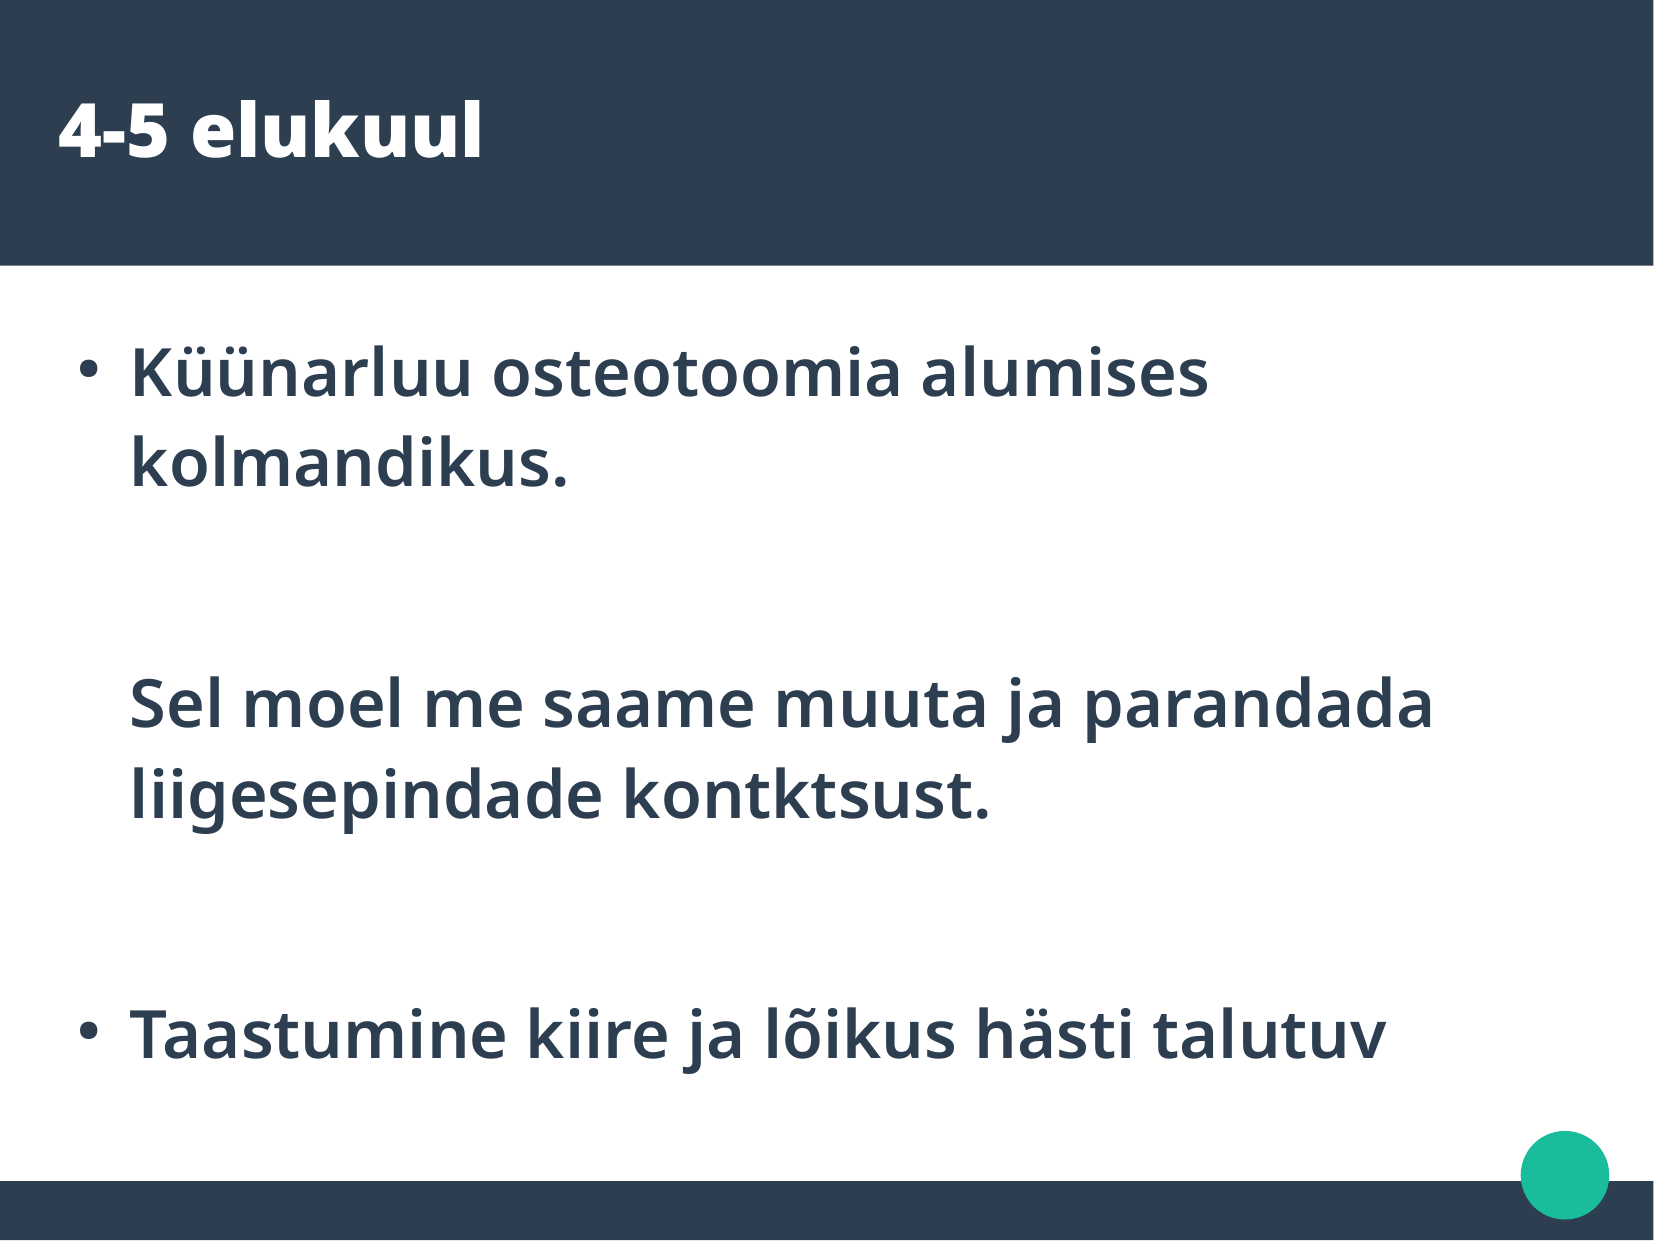

# 4-5 elukuul
Küünarluu osteotoomia alumises kolmandikus.
Sel moel me saame muuta ja parandada liigesepindade kontktsust.
Taastumine kiire ja lõikus hästi talutuv